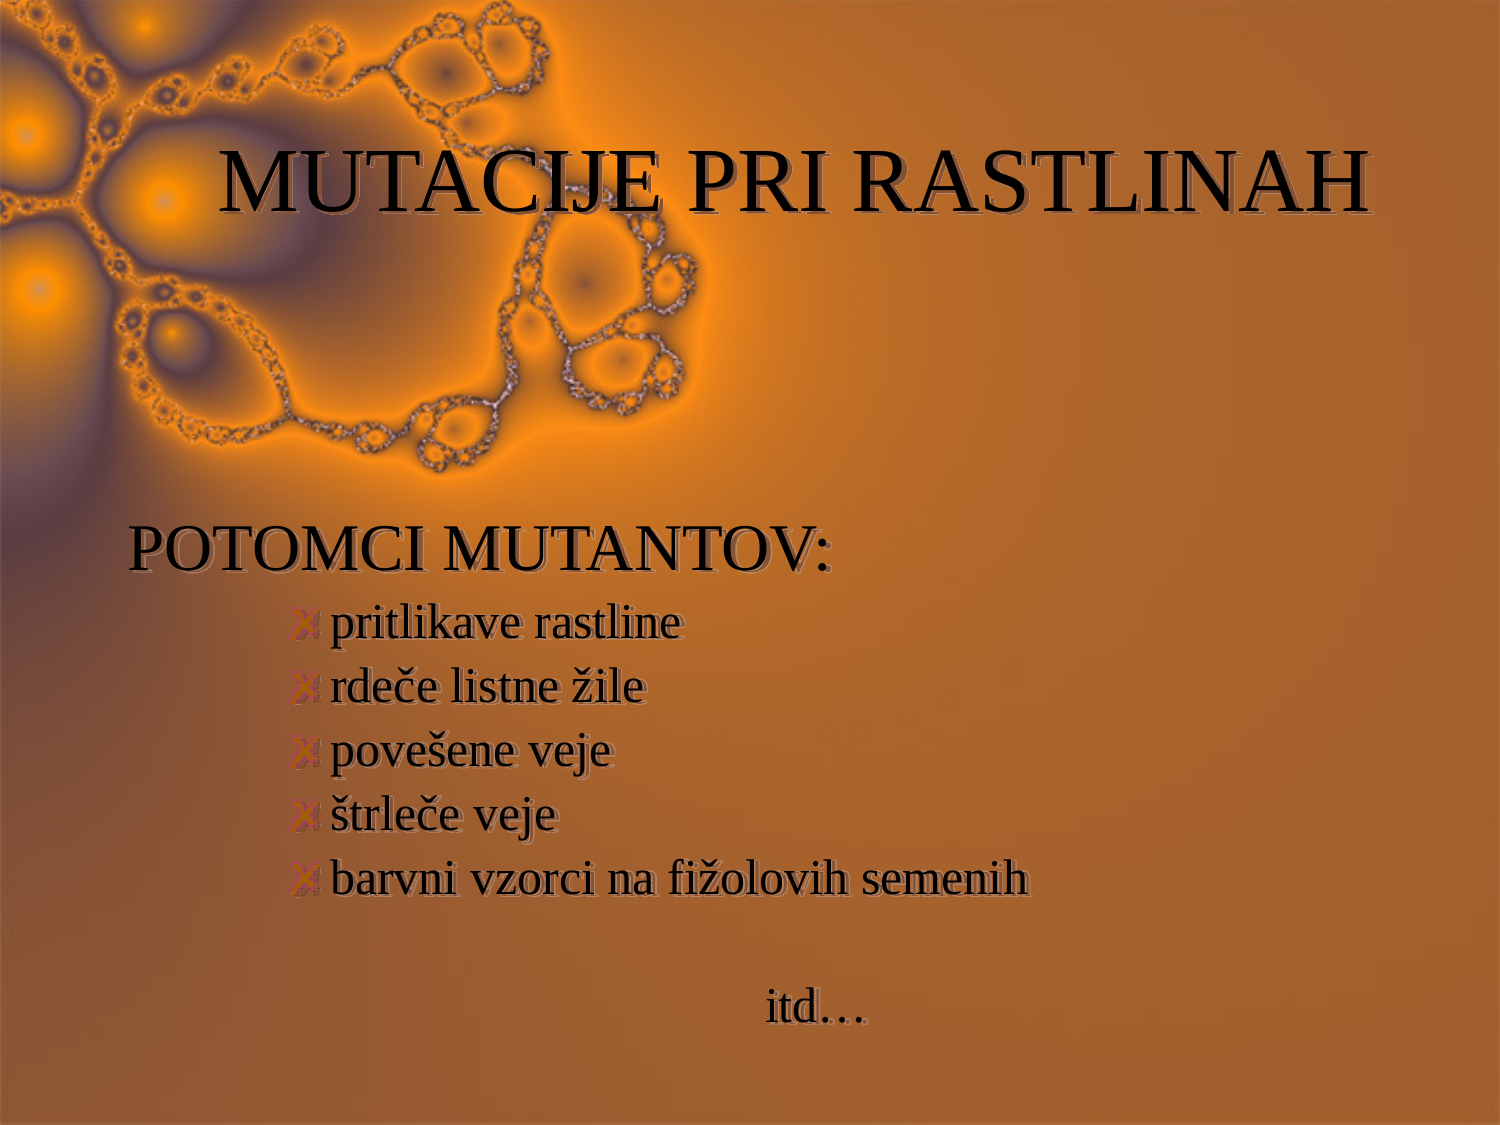

# MUTACIJE PRI RASTLINAH
POTOMCI MUTANTOV:
 pritlikave rastline
 rdeče listne žile
 povešene veje
 štrleče veje
 barvni vzorci na fižolovih semenih
							itd…